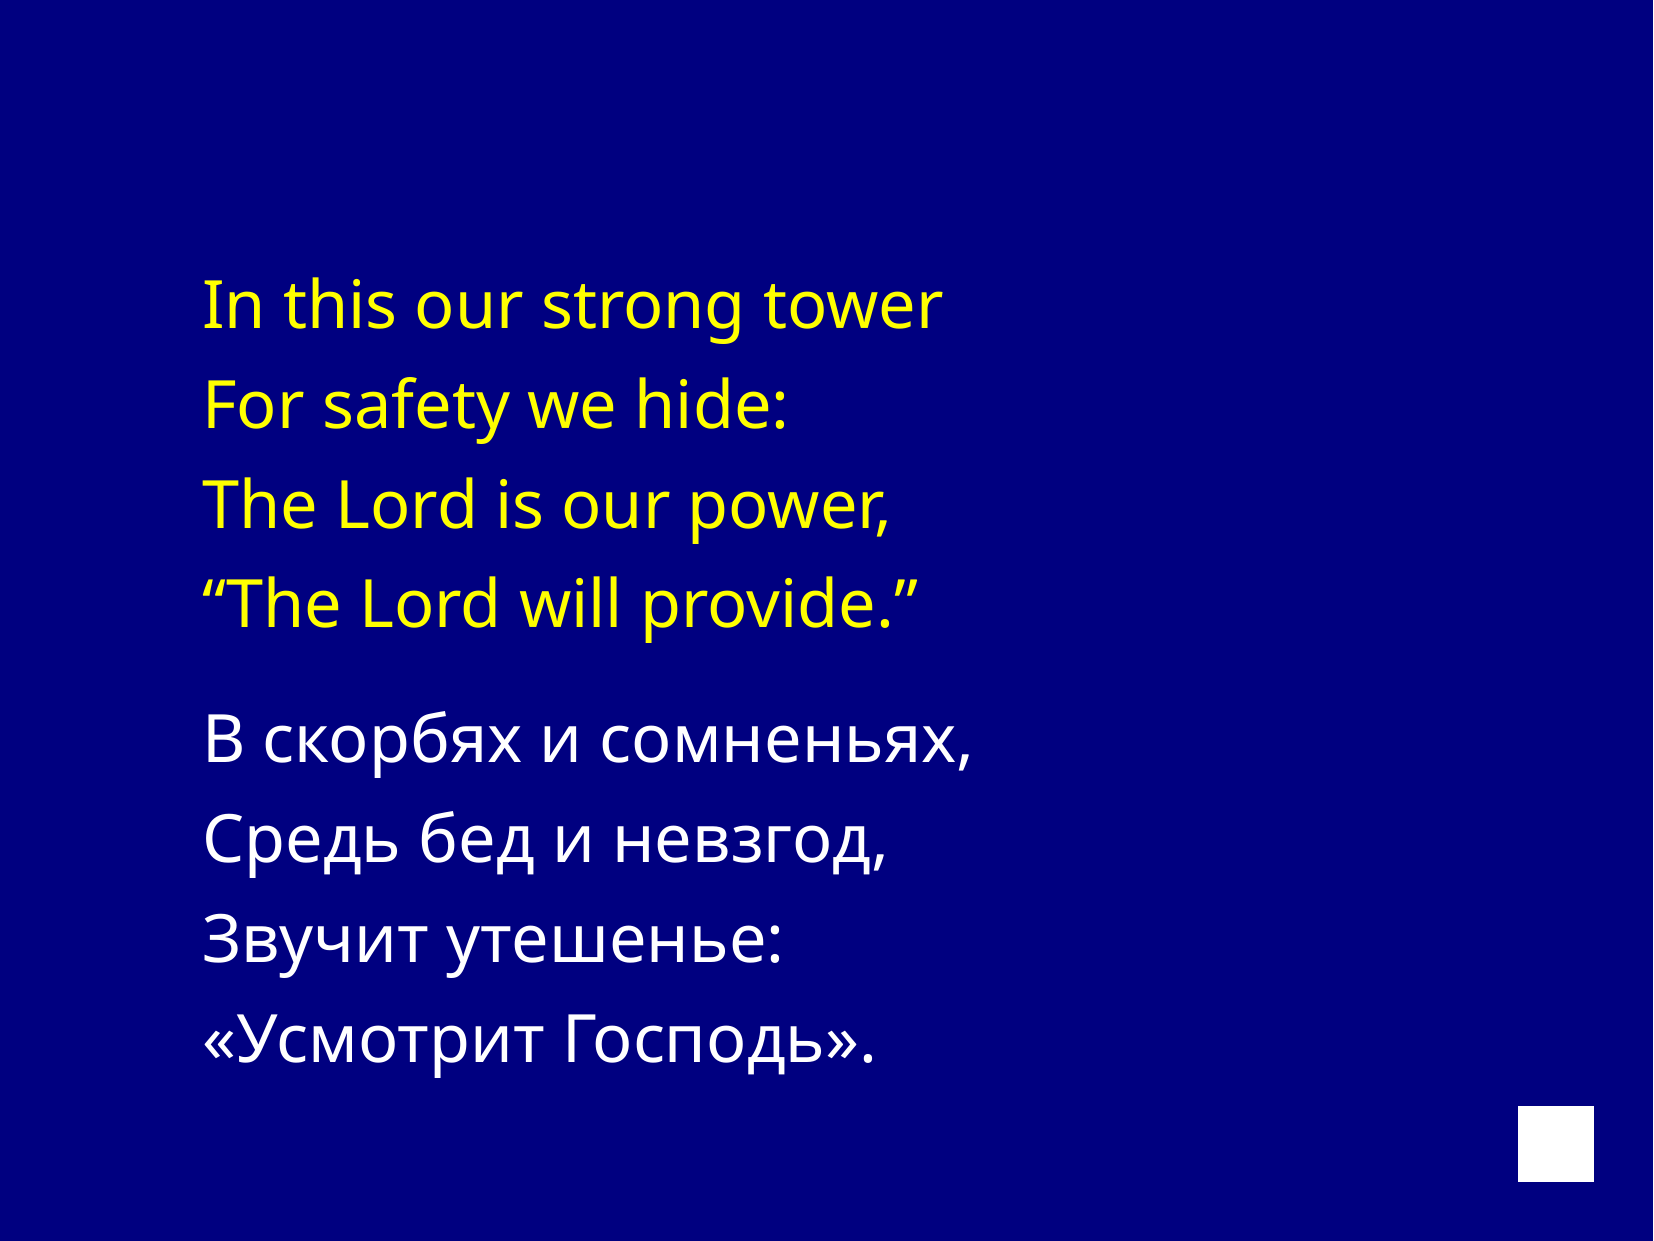

In this our strong tower
	For safety we hide:
	The Lord is our power,
	“The Lord will provide.”
	В скорбях и сомненьях,
	Средь бед и невзгод,
	Звучит утешенье:
	«Усмотрит Господь».